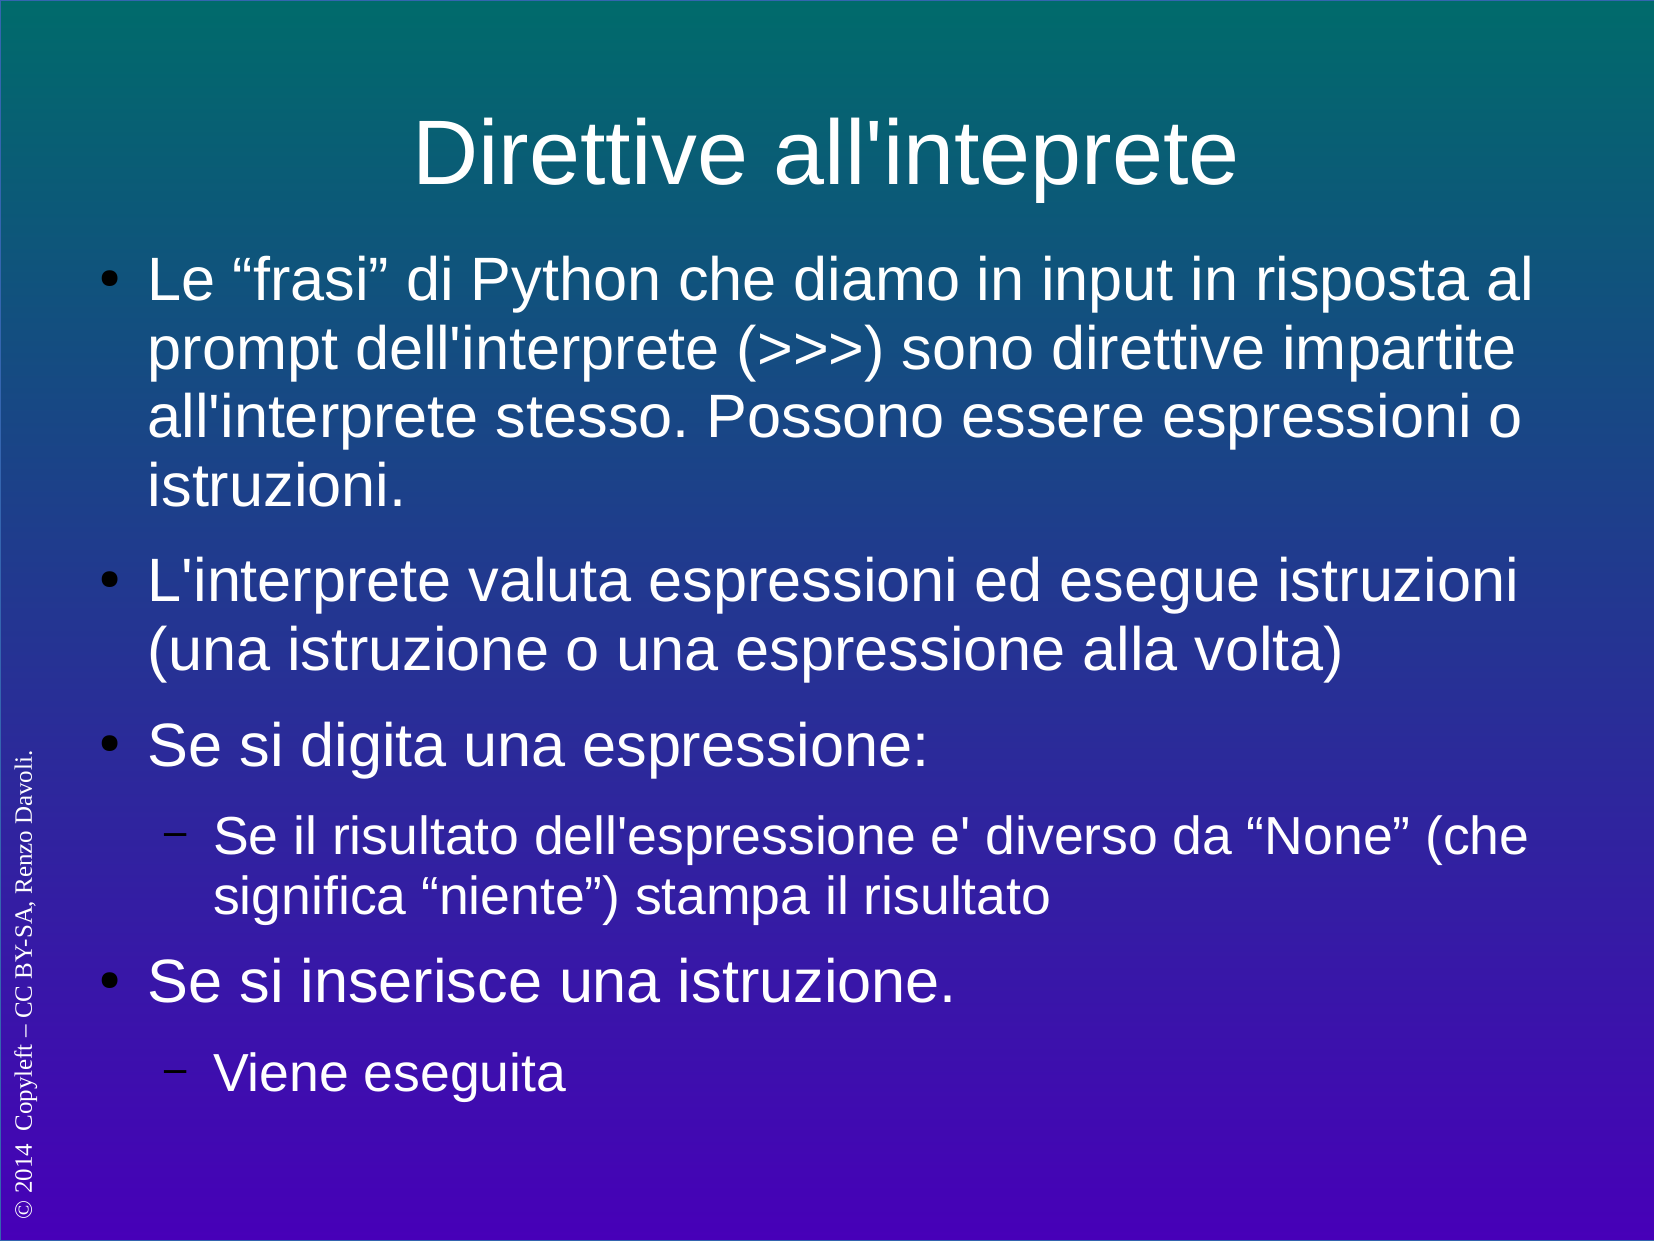

# Direttive all'inteprete
Le “frasi” di Python che diamo in input in risposta al prompt dell'interprete (>>>) sono direttive impartite all'interprete stesso. Possono essere espressioni o istruzioni.
L'interprete valuta espressioni ed esegue istruzioni (una istruzione o una espressione alla volta)
Se si digita una espressione:
Se il risultato dell'espressione e' diverso da “None” (che significa “niente”) stampa il risultato
Se si inserisce una istruzione.
Viene eseguita